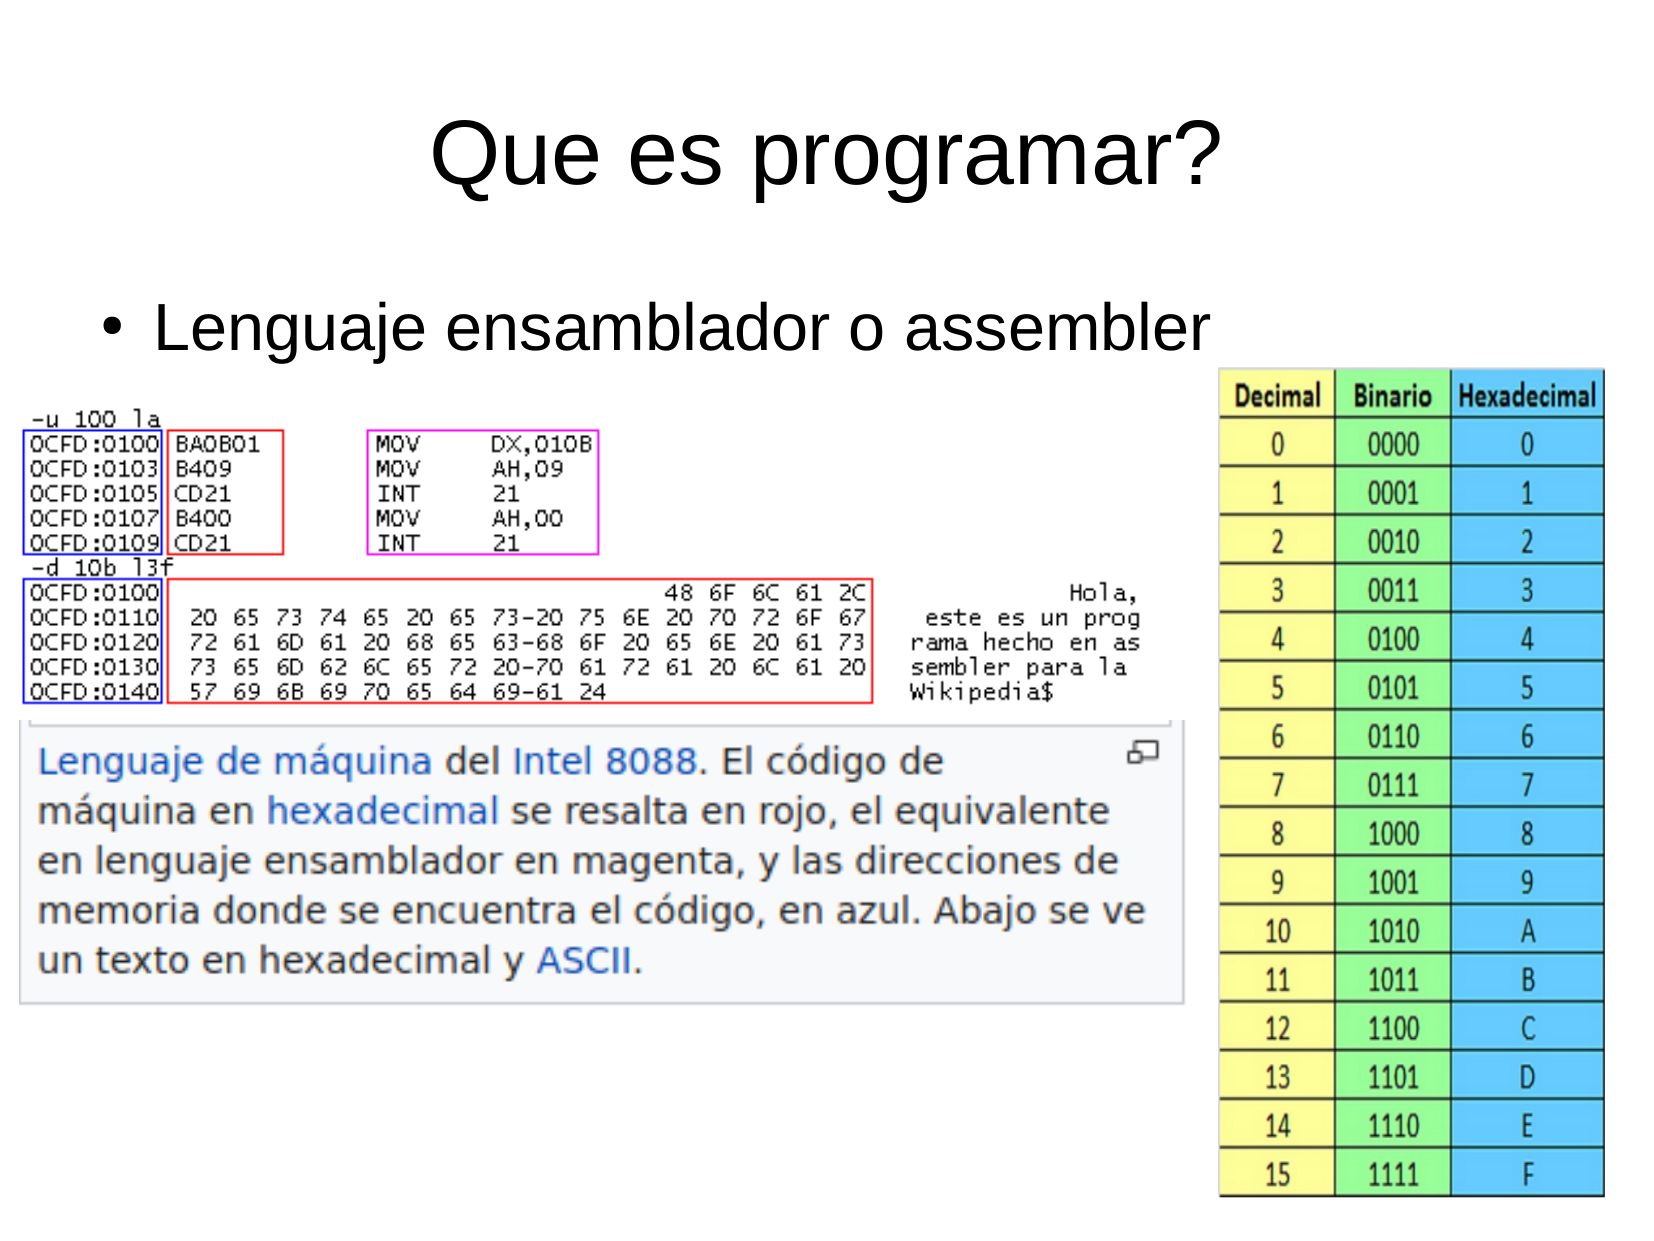

# Que es programar?
Lenguaje ensamblador o assembler